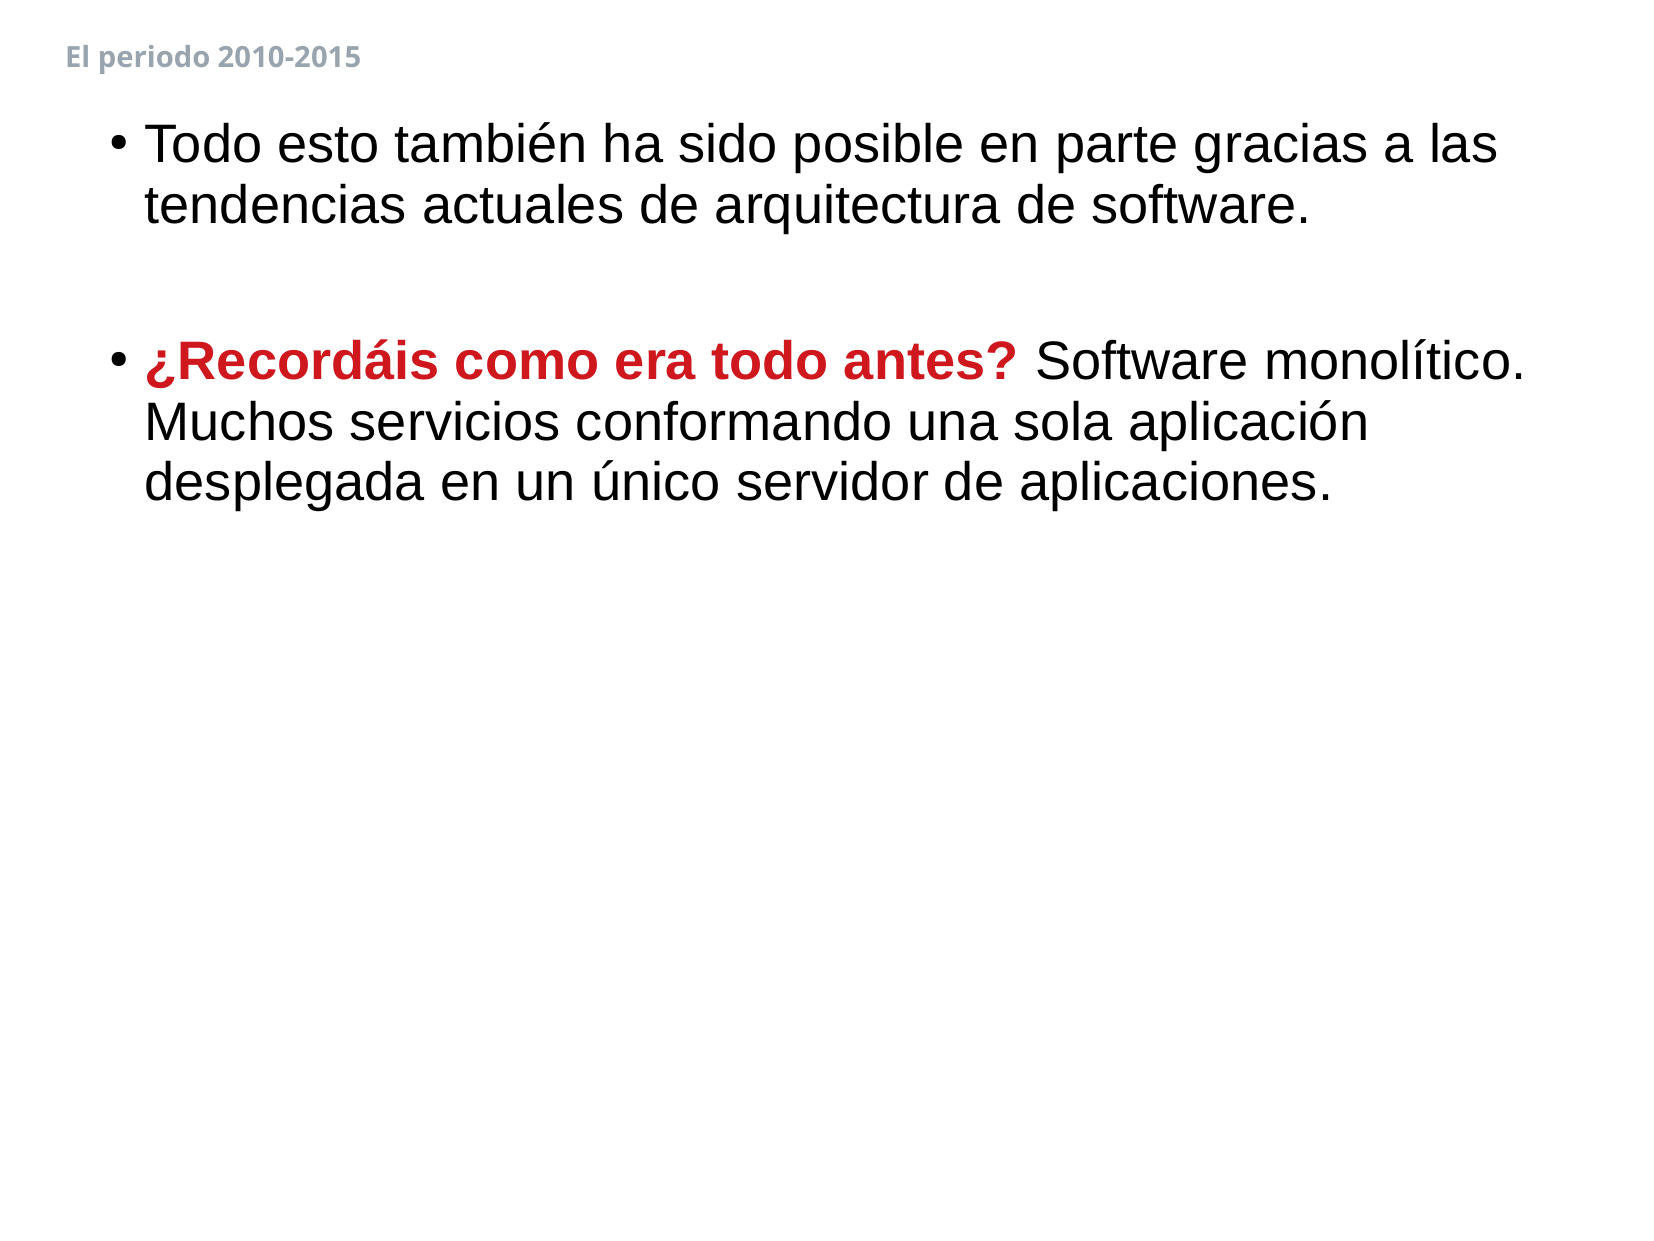

El periodo 2010-2015
Todo esto también ha sido posible en parte gracias a las tendencias actuales de arquitectura de software.
¿Recordáis como era todo antes? Software monolítico. Muchos servicios conformando una sola aplicación desplegada en un único servidor de aplicaciones.